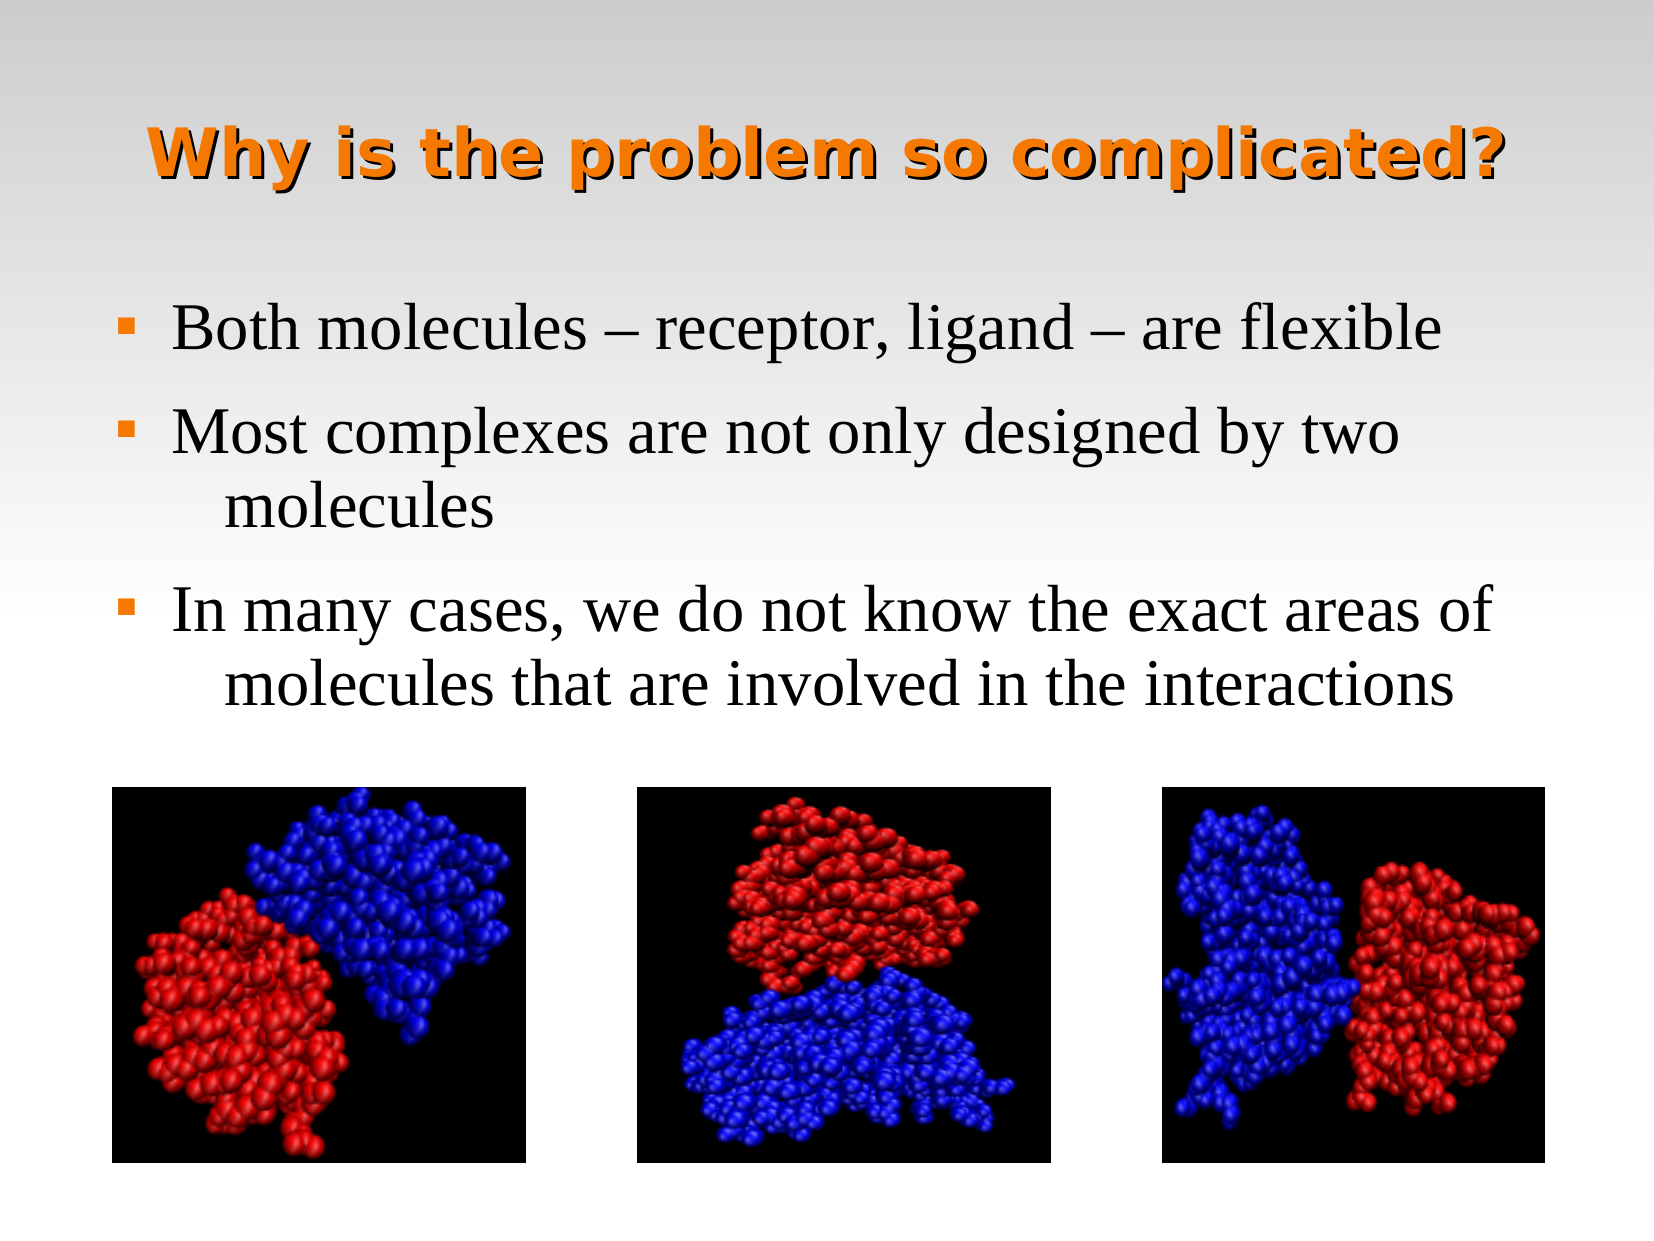

# Why is the problem so complicated?
Both molecules – receptor, ligand – are flexible
Most complexes are not only designed by two molecules
In many cases, we do not know the exact areas of molecules that are involved in the interactions